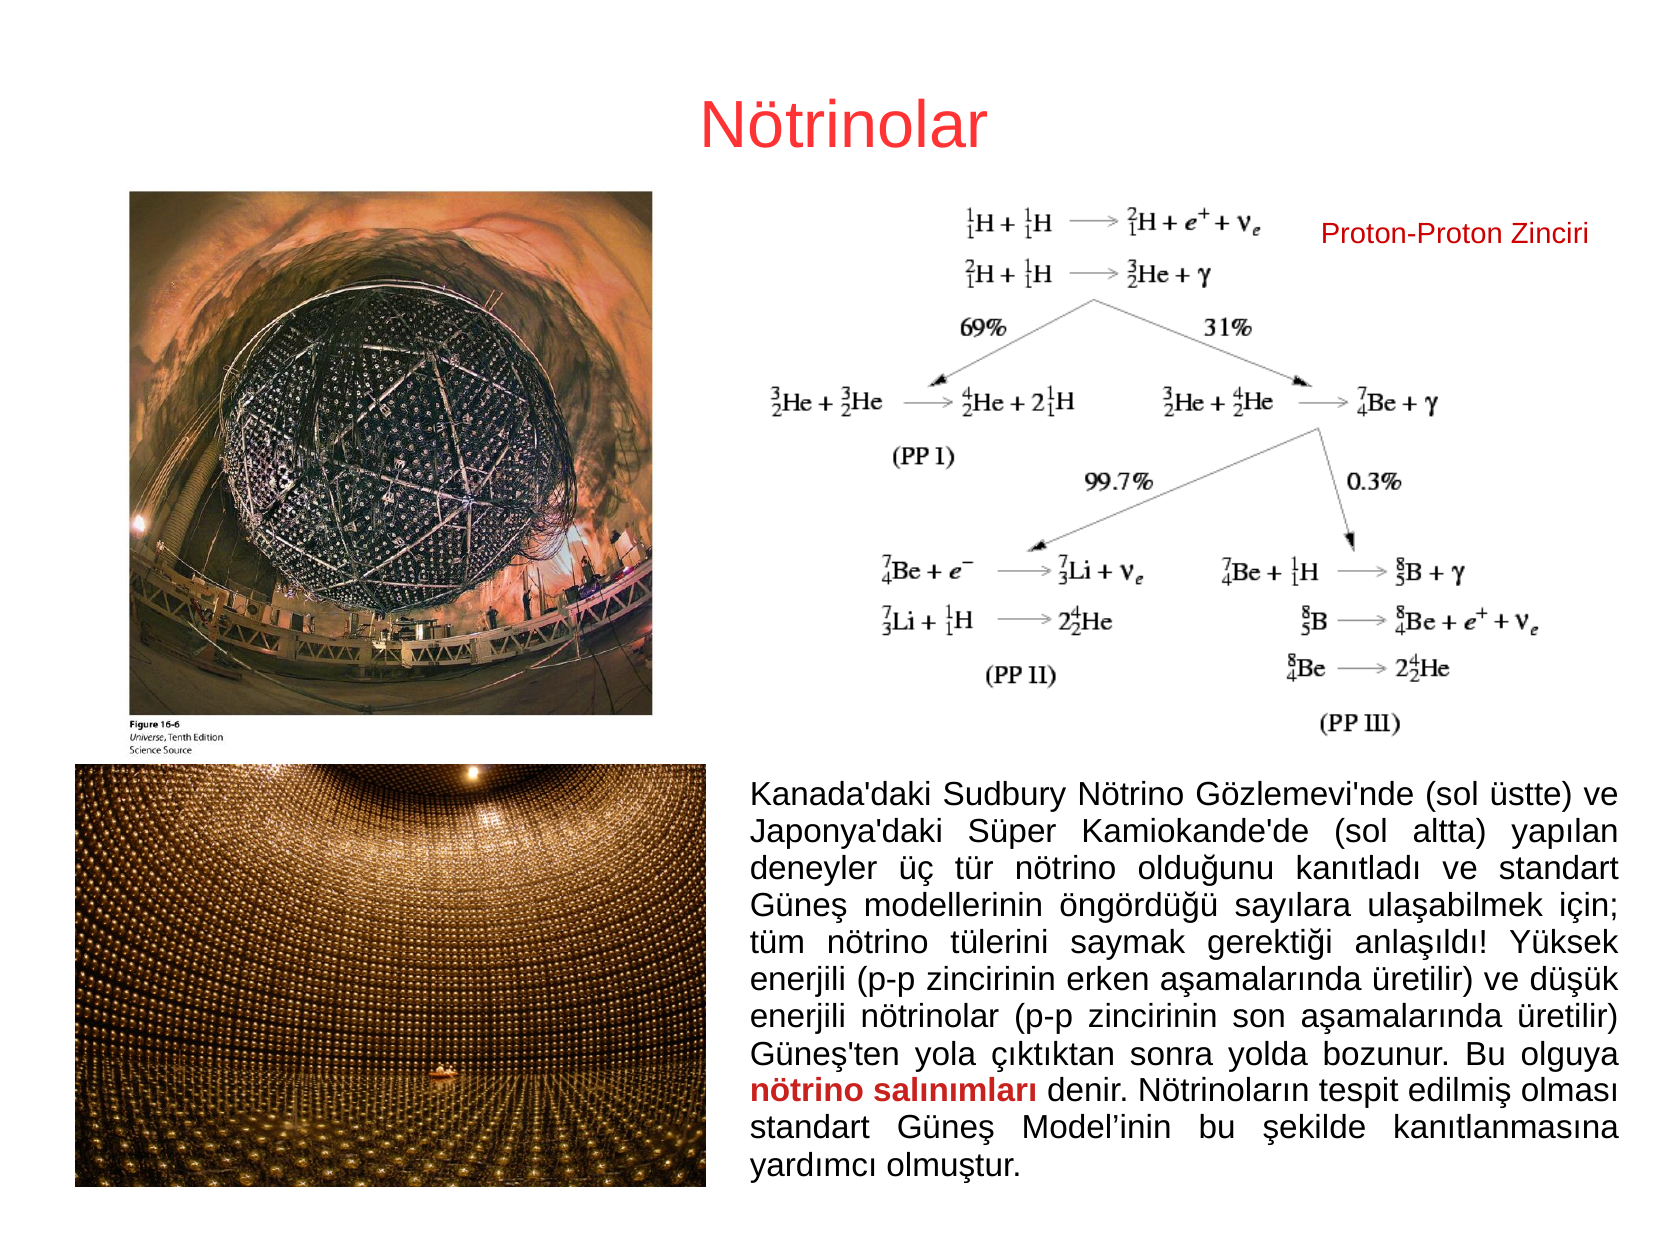

# Nötrinolar
Proton-Proton Zinciri
Kanada'daki Sudbury Nötrino Gözlemevi'nde (sol üstte) ve Japonya'daki Süper Kamiokande'de (sol altta) yapılan deneyler üç tür nötrino olduğunu kanıtladı ve standart Güneş modellerinin öngördüğü sayılara ulaşabilmek için; tüm nötrino tülerini saymak gerektiği anlaşıldı! Yüksek enerjili (p-p zincirinin erken aşamalarında üretilir) ve düşük enerjili nötrinolar (p-p zincirinin son aşamalarında üretilir) Güneş'ten yola çıktıktan sonra yolda bozunur. Bu olguya nötrino salınımları denir. Nötrinoların tespit edilmiş olması standart Güneş Model’inin bu şekilde kanıtlanmasına yardımcı olmuştur.